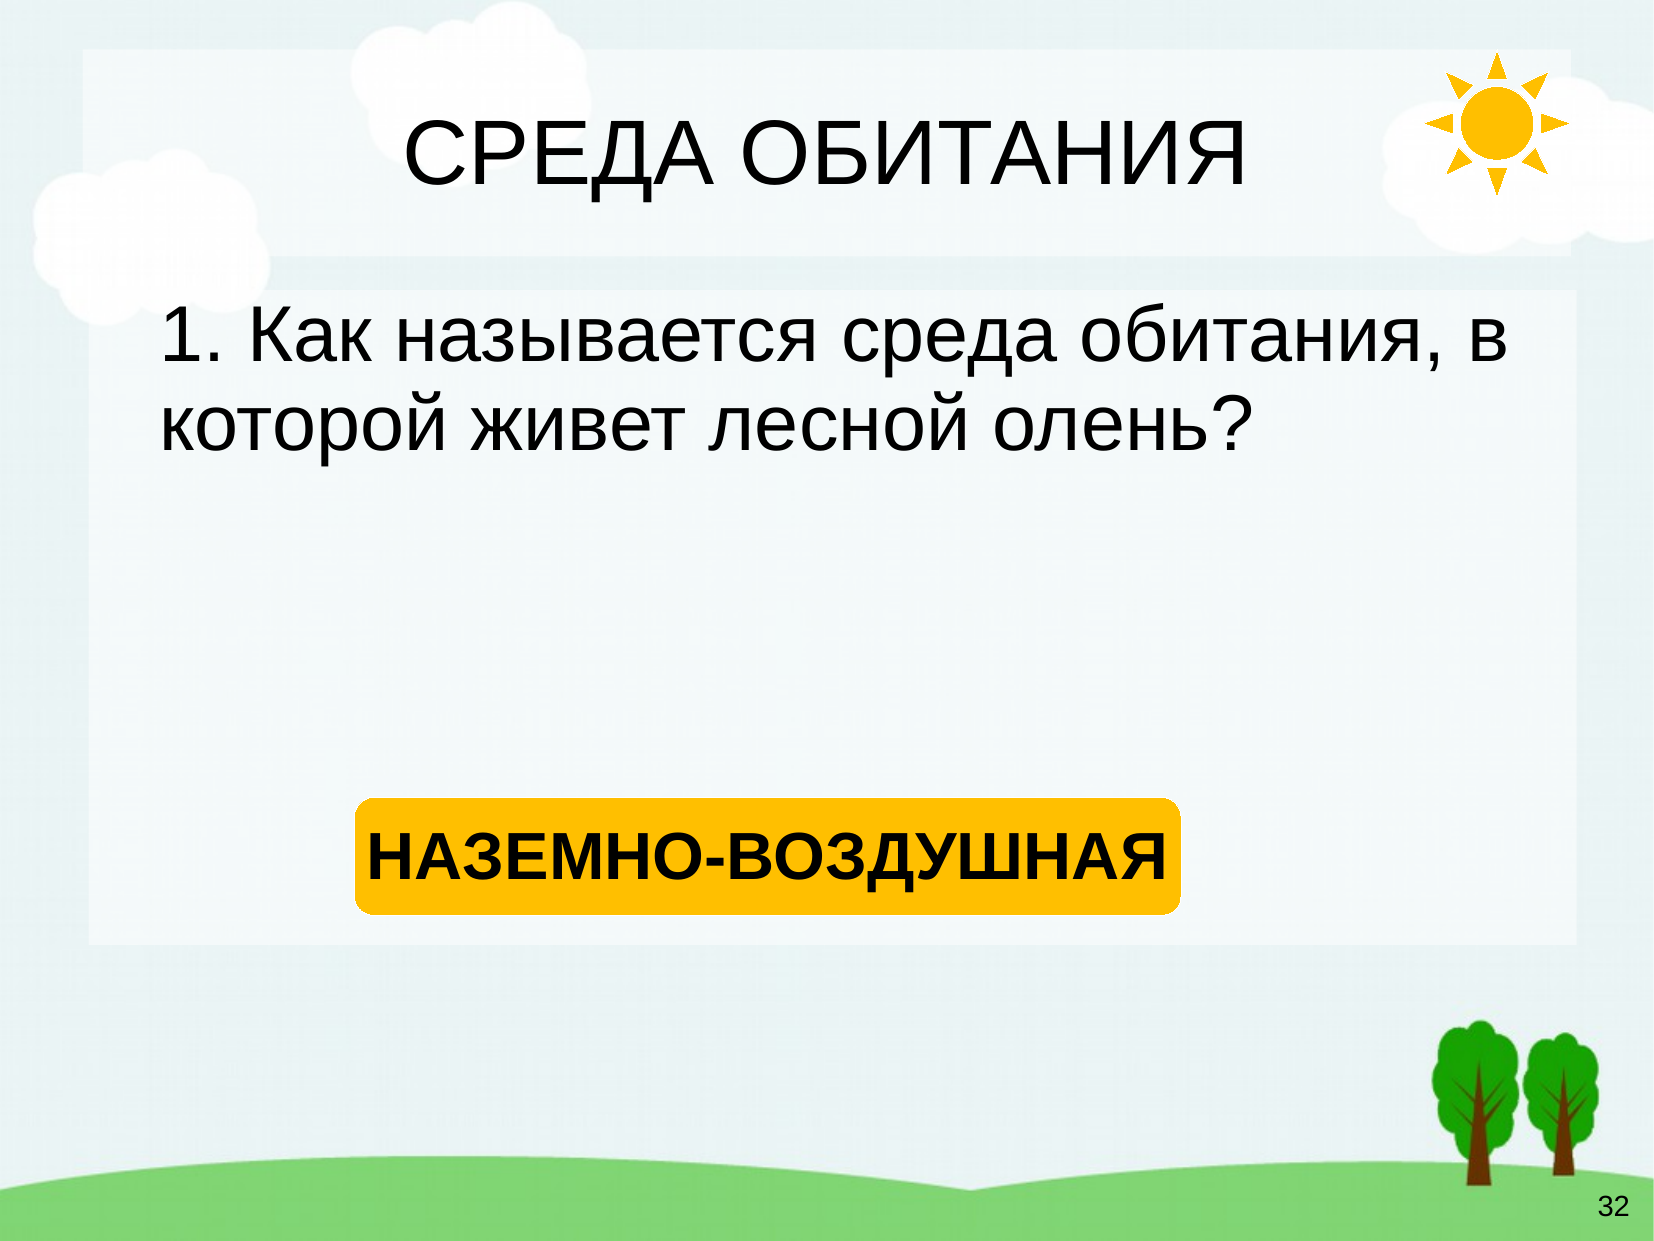

# СРЕДА ОБИТАНИЯ
1. Как называется среда обитания, в которой живет лесной олень?
НАЗЕМНО-ВОЗДУШНАЯ
32